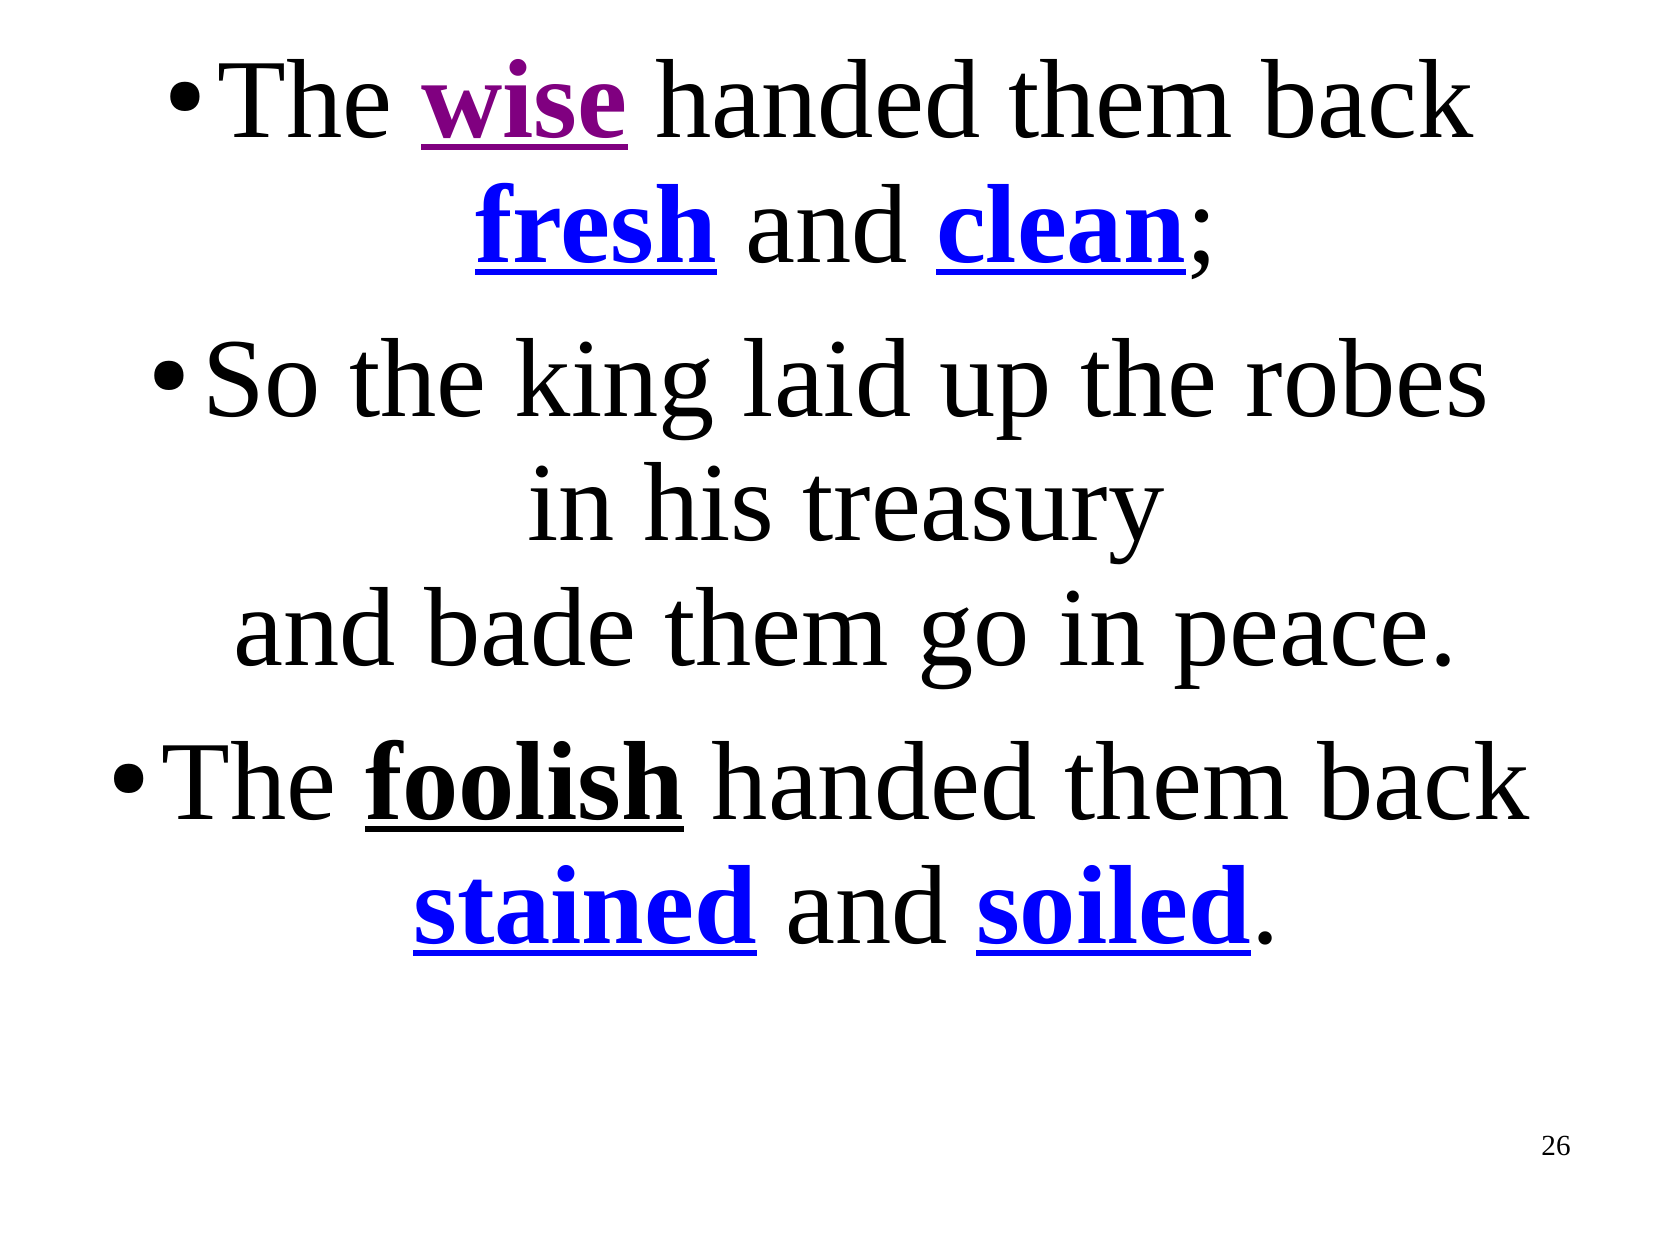

# The wise handed them back fresh and clean;
So the king laid up the robes
in his treasury
and bade them go in peace.
The foolish handed them back
stained and soiled.
26